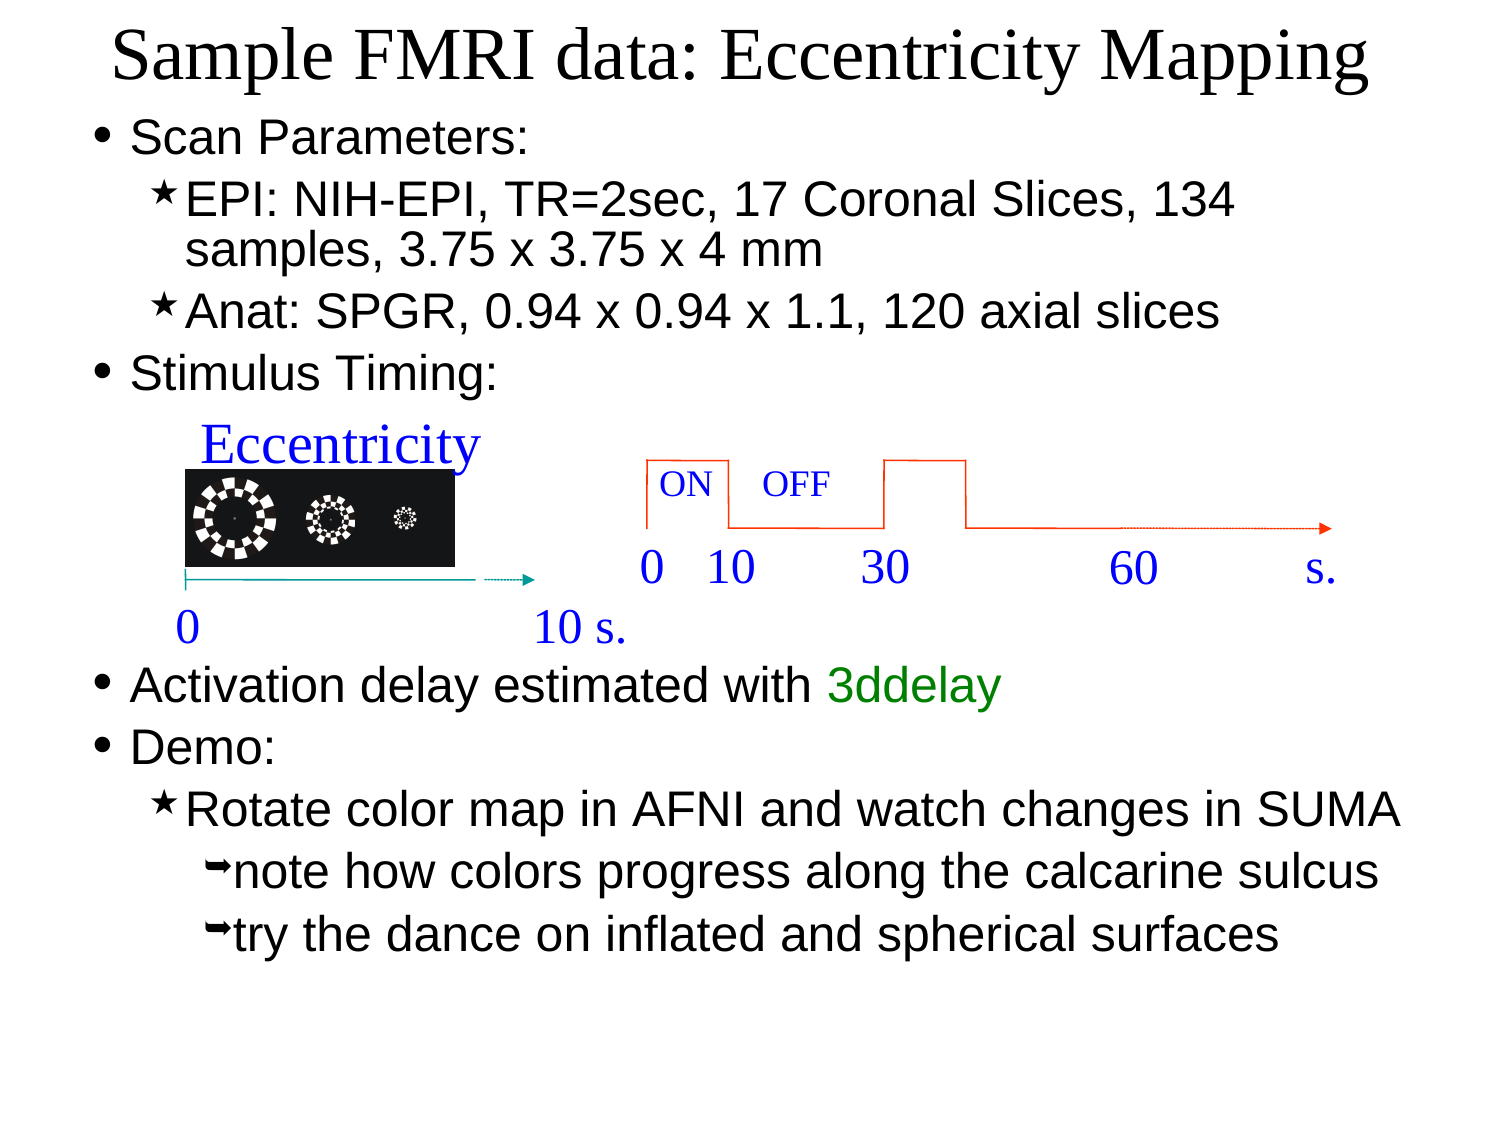

# Sample FMRI data: Eccentricity Mapping
Scan Parameters:
EPI: NIH-EPI, TR=2sec, 17 Coronal Slices, 134 samples, 3.75 x 3.75 x 4 mm
Anat: SPGR, 0.94 x 0.94 x 1.1, 120 axial slices
Stimulus Timing:
Activation delay estimated with 3ddelay
Demo:
Rotate color map in AFNI and watch changes in SUMA
note how colors progress along the calcarine sulcus
try the dance on inflated and spherical surfaces
Eccentricity
0
10 s.
OFF
ON
0
10
30
 s.
60